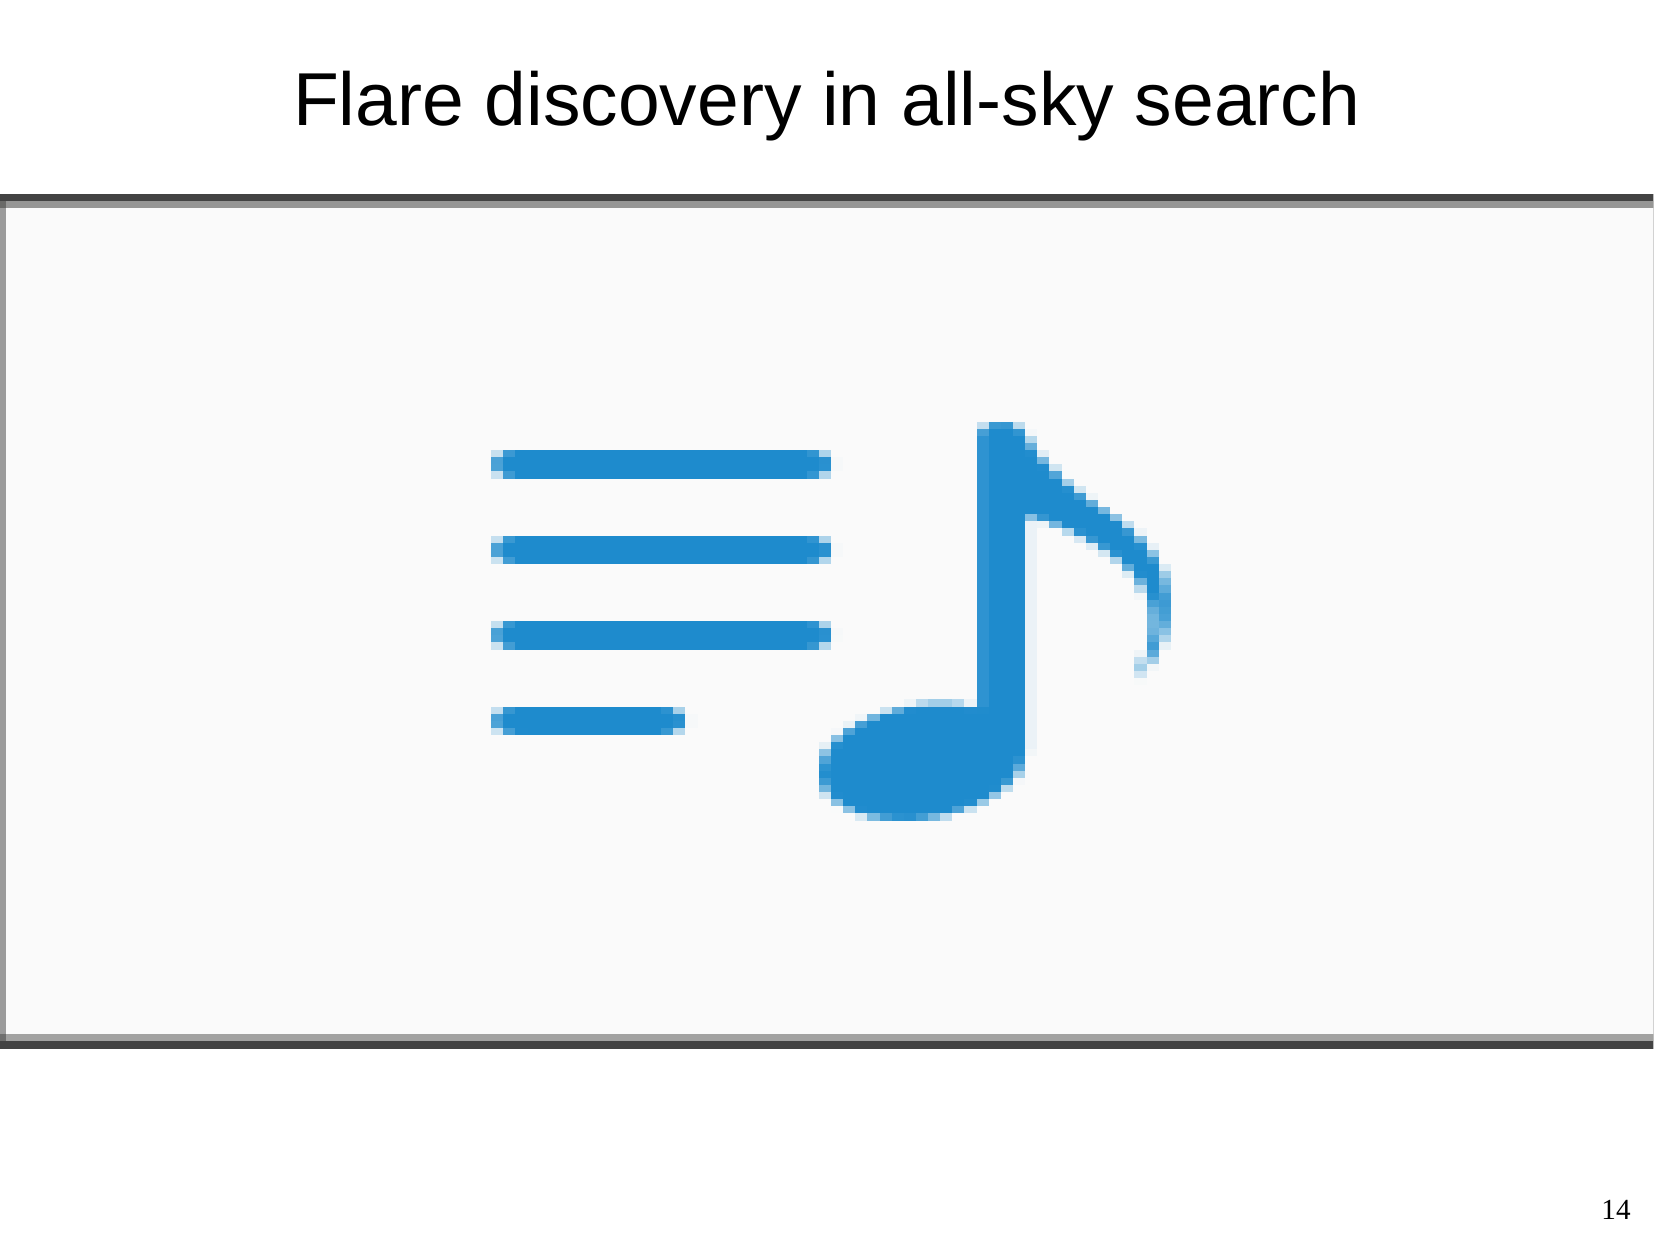

# Flare discovery in all-sky search
14